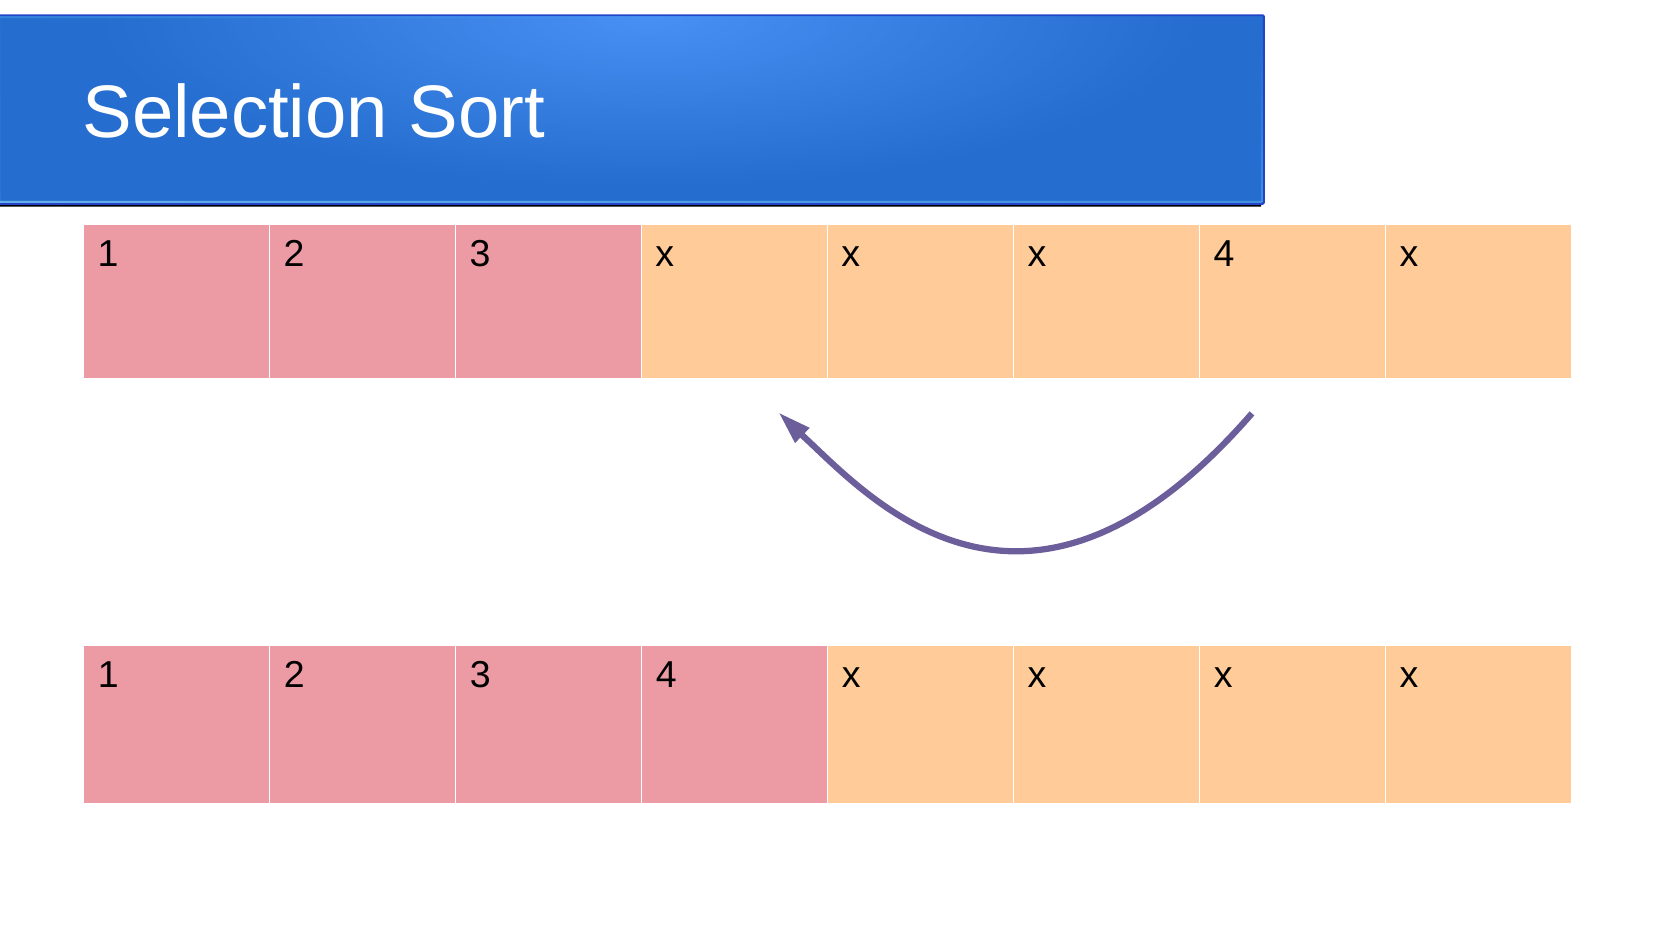

# Selection Sort
| 1 | 2 | 3 | x | x | x | 4 | x |
| --- | --- | --- | --- | --- | --- | --- | --- |
| 1 | 2 | 3 | 4 | x | x | x | x |
| --- | --- | --- | --- | --- | --- | --- | --- |